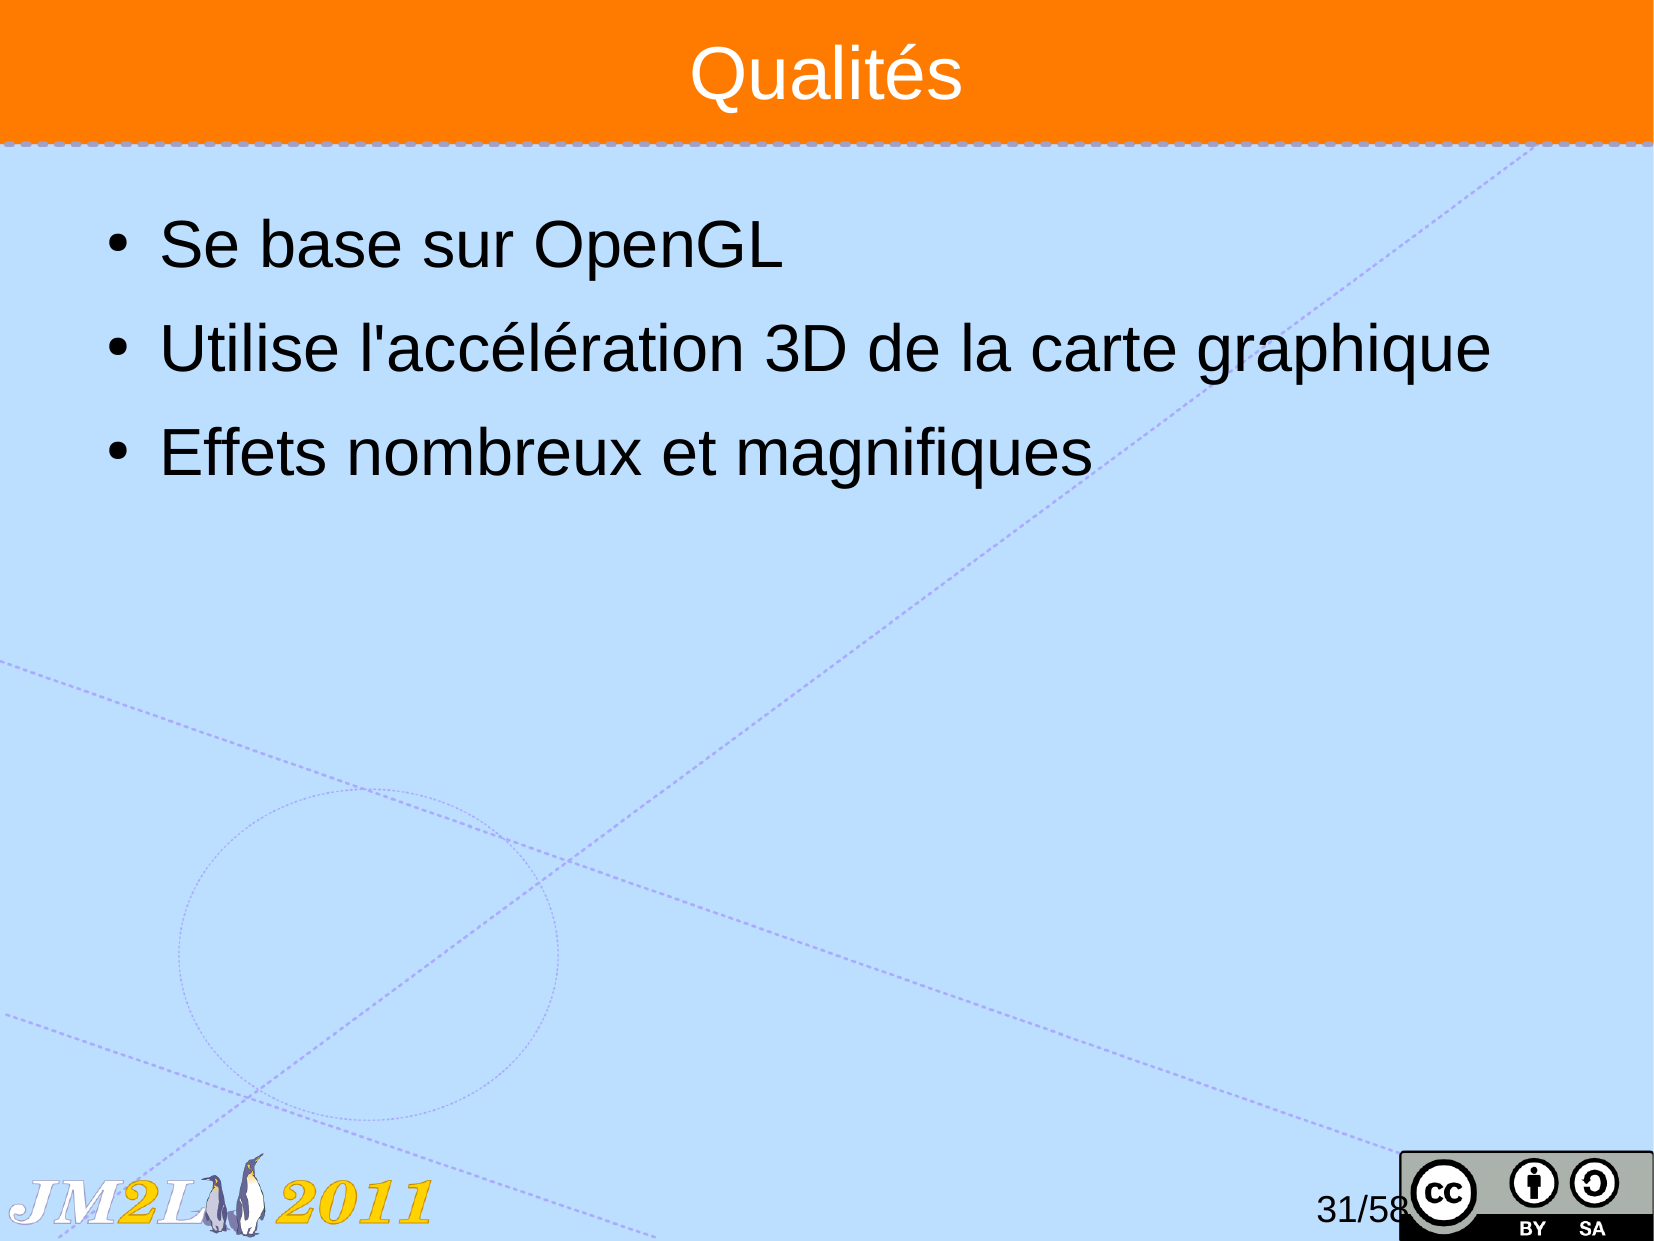

# Qualités
Se base sur OpenGL
Utilise l'accélération 3D de la carte graphique
Effets nombreux et magnifiques